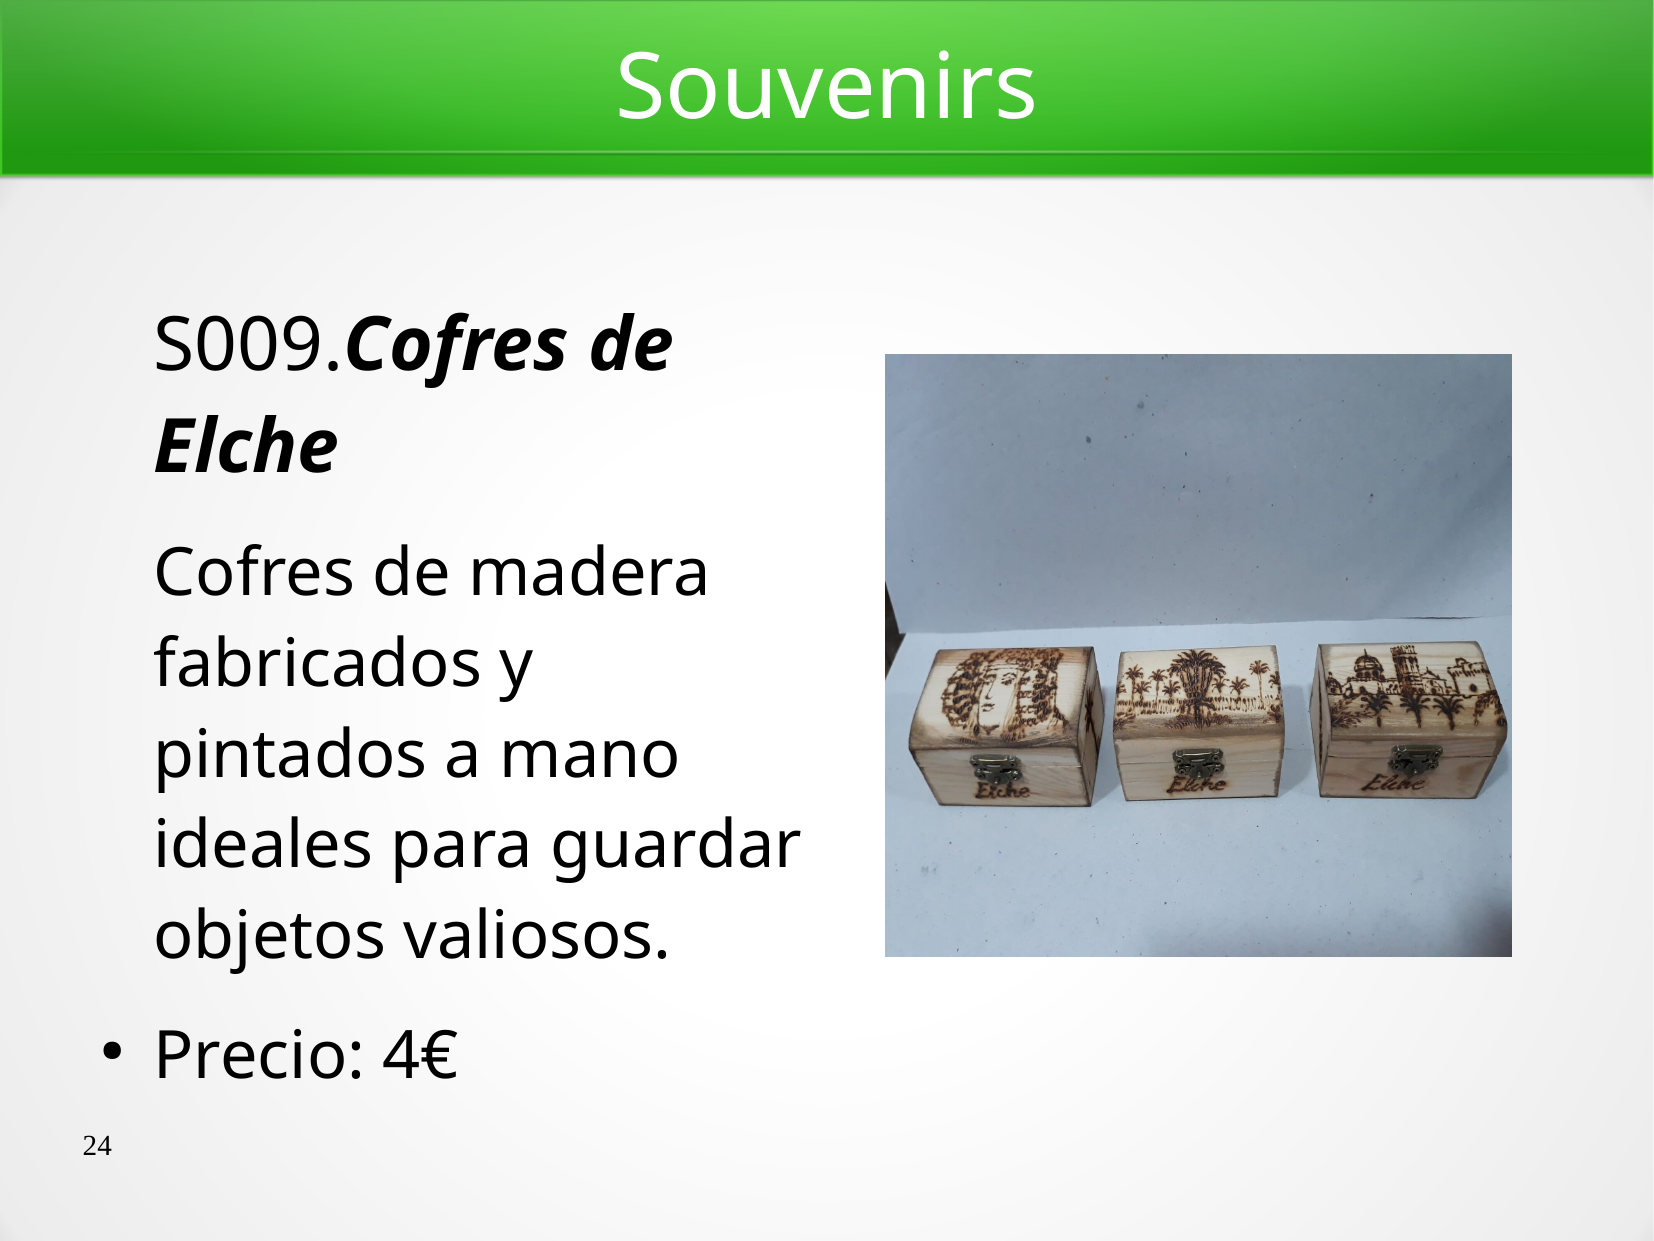

# Souvenirs
S009.Cofres de Elche
Cofres de madera fabricados y pintados a mano ideales para guardar objetos valiosos.
Precio: 4€
24